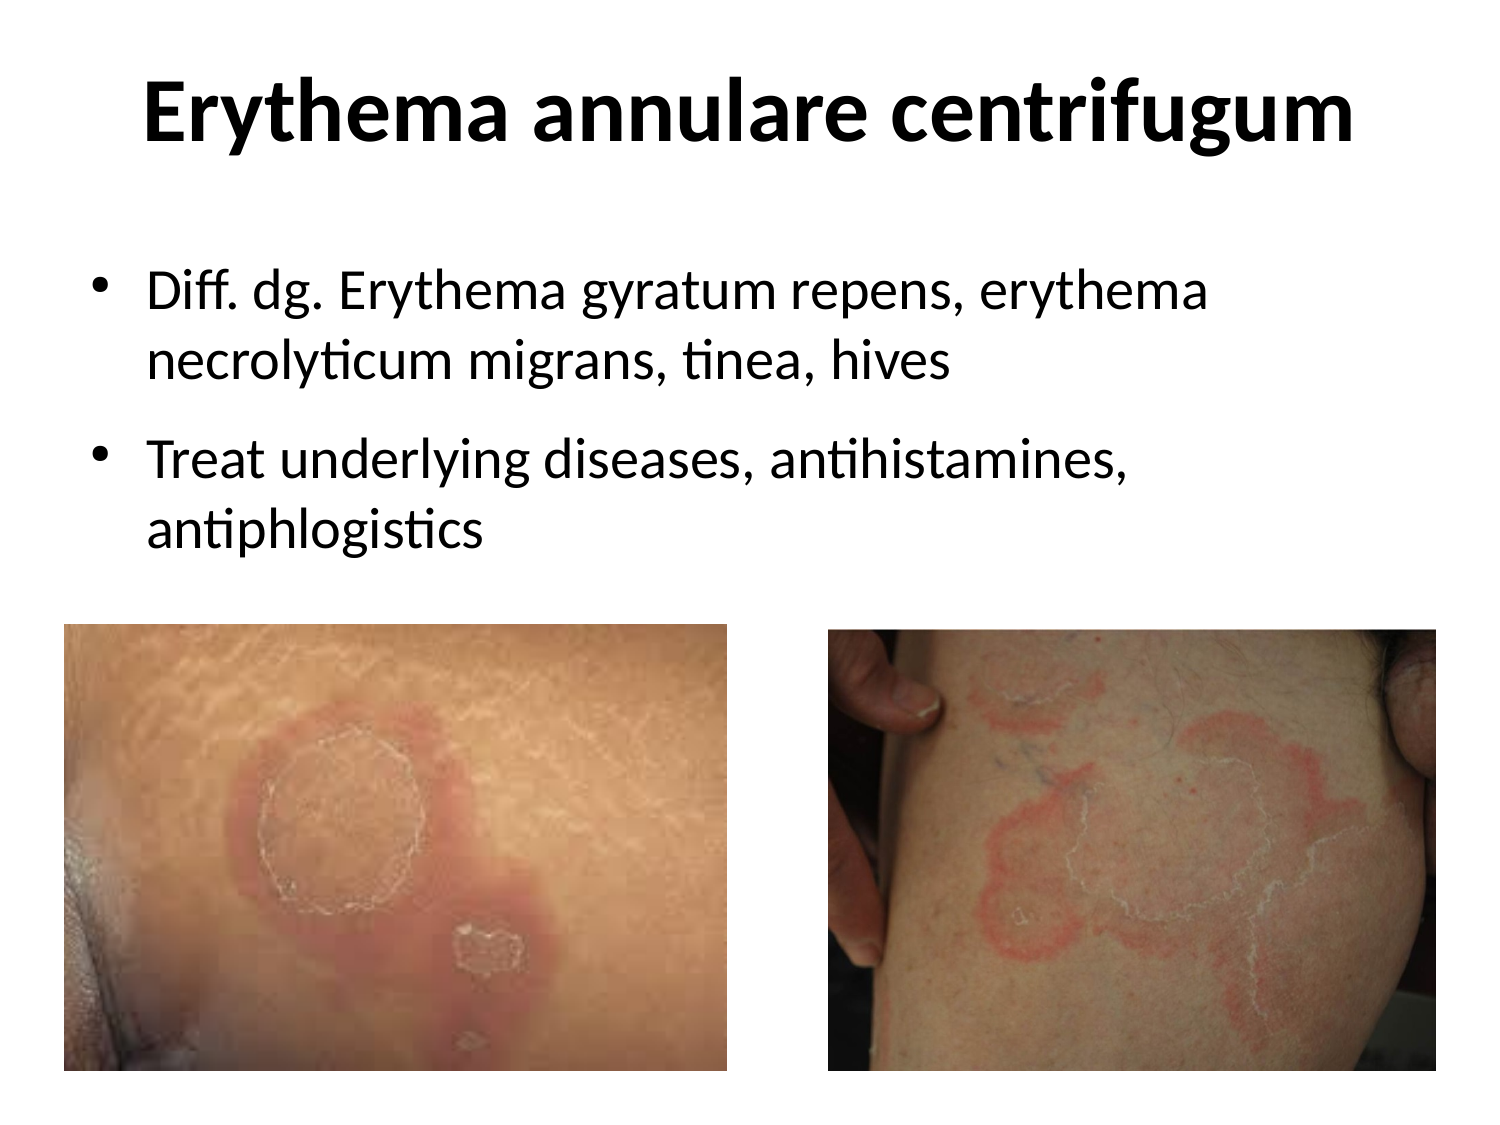

# Erythema annulare centrifugum
Diff. dg. Erythema gyratum repens, erythema necrolyticum migrans, tinea, hives
Treat underlying diseases, antihistamines, antiphlogistics